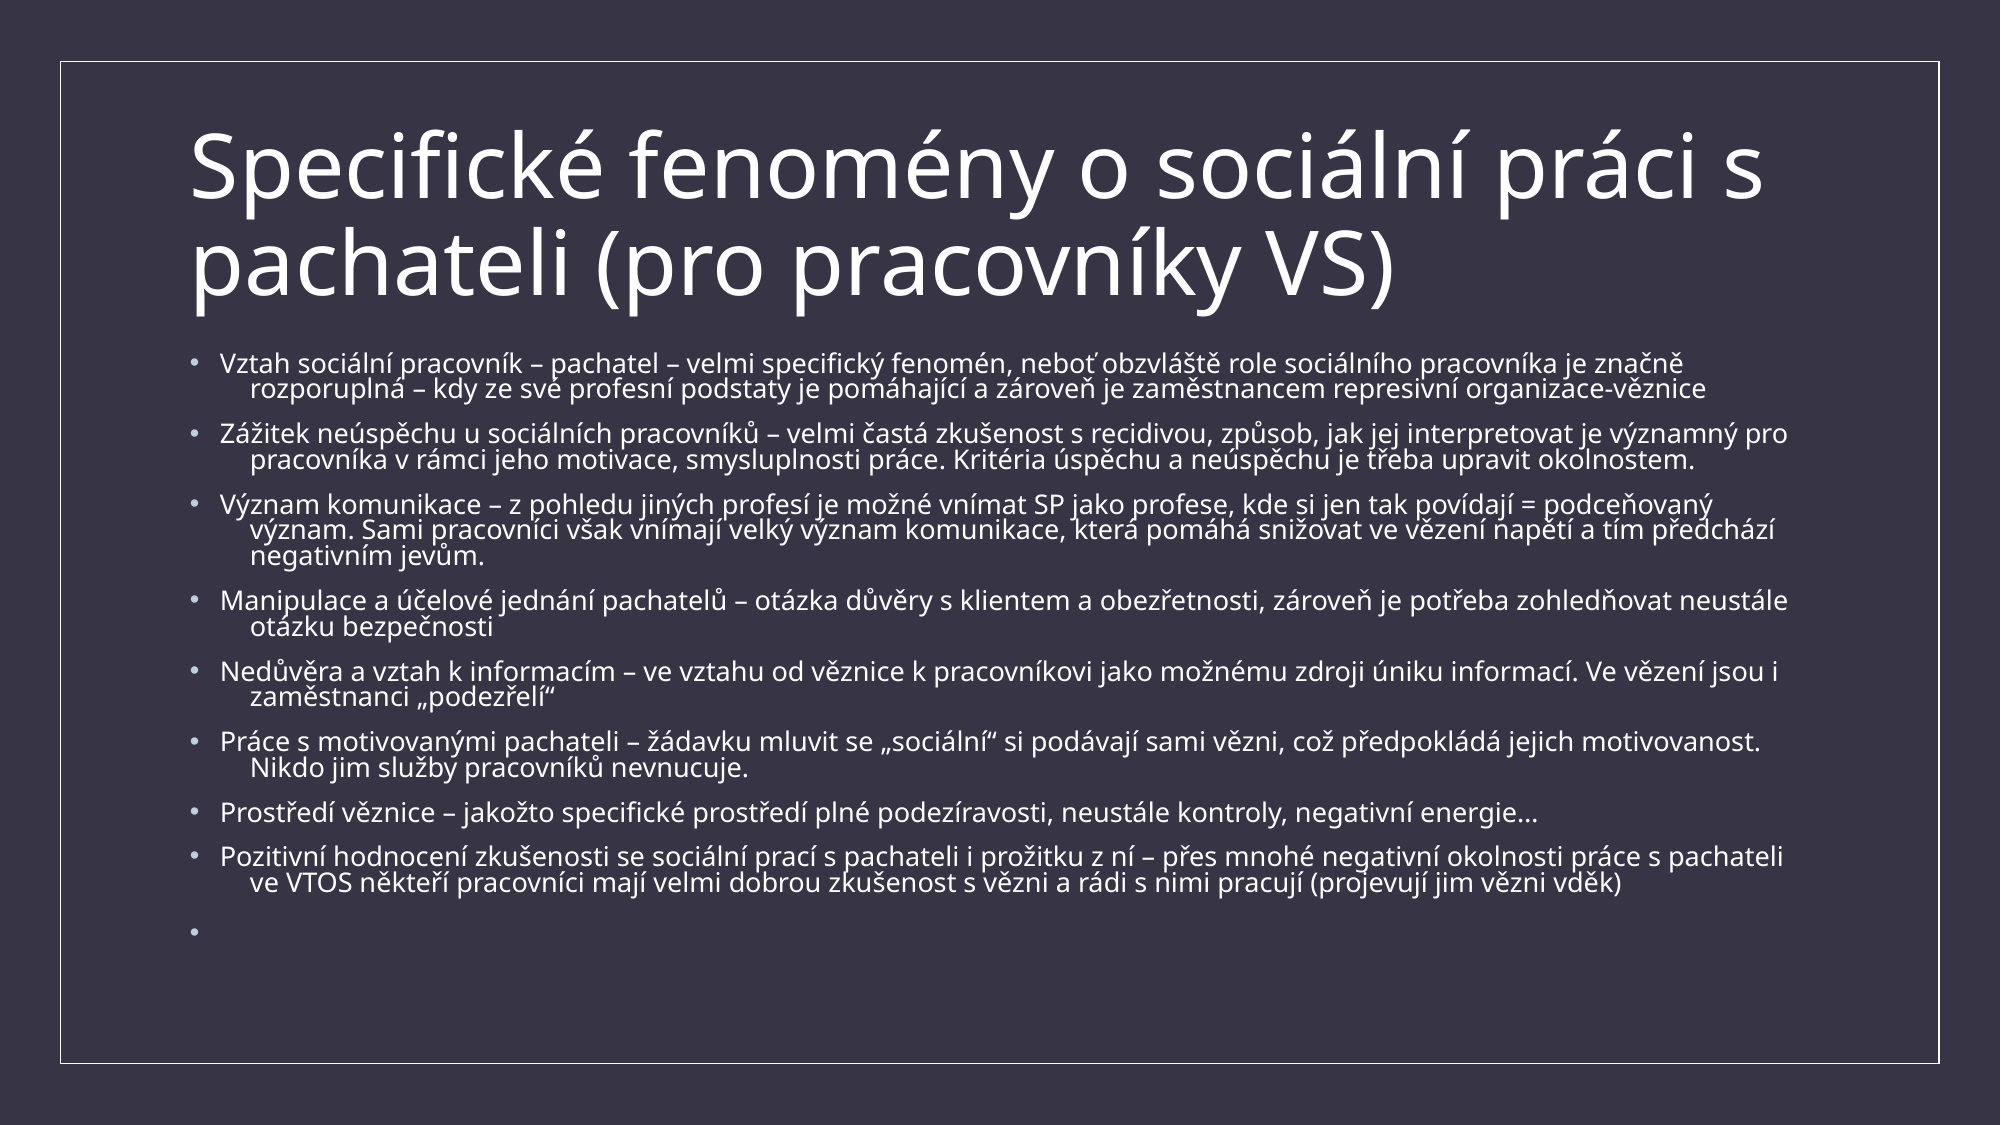

# Specifické fenomény o sociální práci s pachateli (pro pracovníky VS)
Vztah sociální pracovník – pachatel – velmi specifický fenomén, neboť obzvláště role sociálního pracovníka je značně rozporuplná – kdy ze své profesní podstaty je pomáhající a zároveň je zaměstnancem represivní organizace-věznice
Zážitek neúspěchu u sociálních pracovníků – velmi častá zkušenost s recidivou, způsob, jak jej interpretovat je významný pro pracovníka v rámci jeho motivace, smysluplnosti práce. Kritéria úspěchu a neúspěchu je třeba upravit okolnostem.
Význam komunikace – z pohledu jiných profesí je možné vnímat SP jako profese, kde si jen tak povídají = podceňovaný význam. Sami pracovníci však vnímají velký význam komunikace, která pomáhá snižovat ve vězení napětí a tím předchází negativním jevům.
Manipulace a účelové jednání pachatelů – otázka důvěry s klientem a obezřetnosti, zároveň je potřeba zohledňovat neustále otázku bezpečnosti
Nedůvěra a vztah k informacím – ve vztahu od věznice k pracovníkovi jako možnému zdroji úniku informací. Ve vězení jsou i zaměstnanci „podezřelí“
Práce s motivovanými pachateli – žádavku mluvit se „sociální“ si podávají sami vězni, což předpokládá jejich motivovanost. Nikdo jim služby pracovníků nevnucuje.
Prostředí věznice – jakožto specifické prostředí plné podezíravosti, neustále kontroly, negativní energie…
Pozitivní hodnocení zkušenosti se sociální prací s pachateli i prožitku z ní – přes mnohé negativní okolnosti práce s pachateli ve VTOS někteří pracovníci mají velmi dobrou zkušenost s vězni a rádi s nimi pracují (projevují jim vězni vděk)